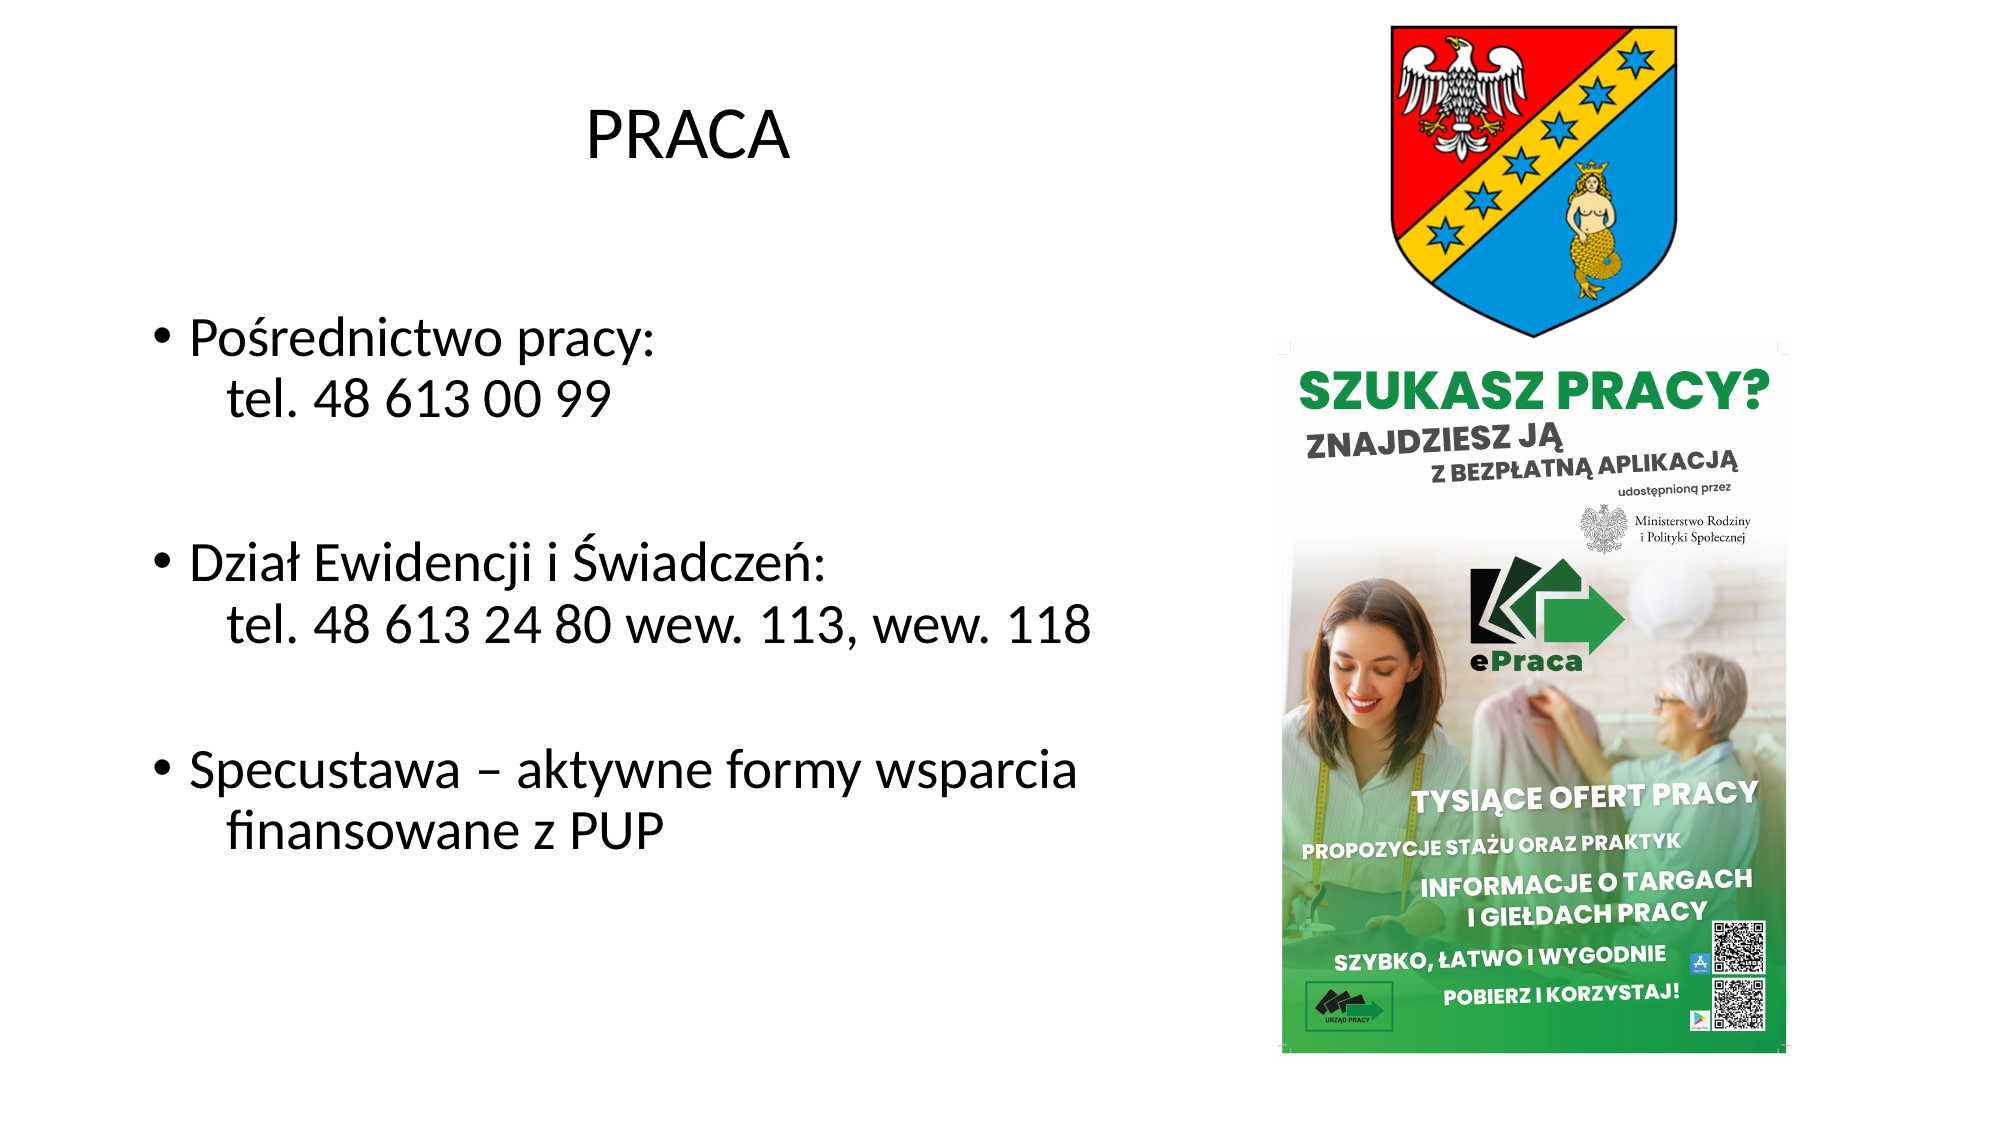

PRACA
# Pośrednictwo pracy: tel. 48 613 00 99
Dział Ewidencji i Świadczeń:
tel. 48 613 24 80 wew. 113, wew. 118
Specustawa – aktywne formy wsparcia finansowane z PUP